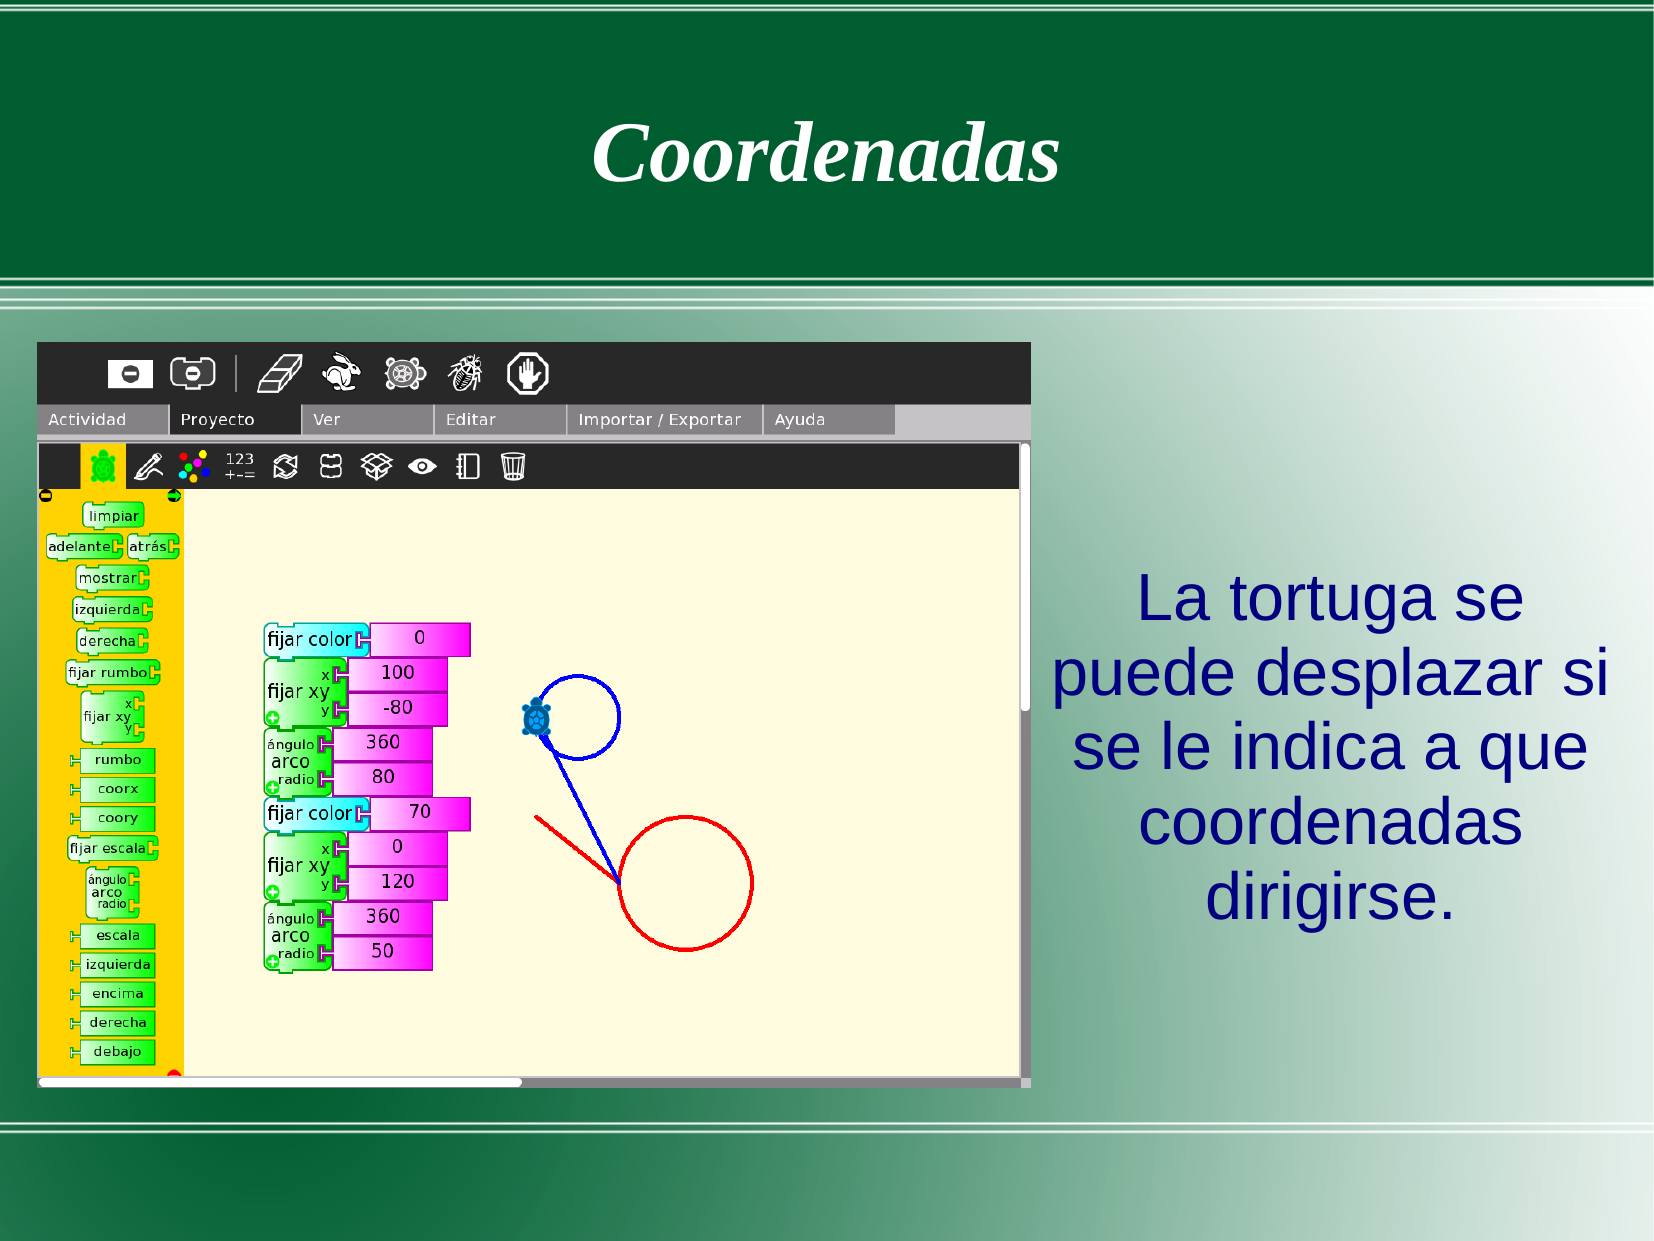

# Coordenadas
La tortuga se puede desplazar si se le indica a que coordenadas dirigirse.